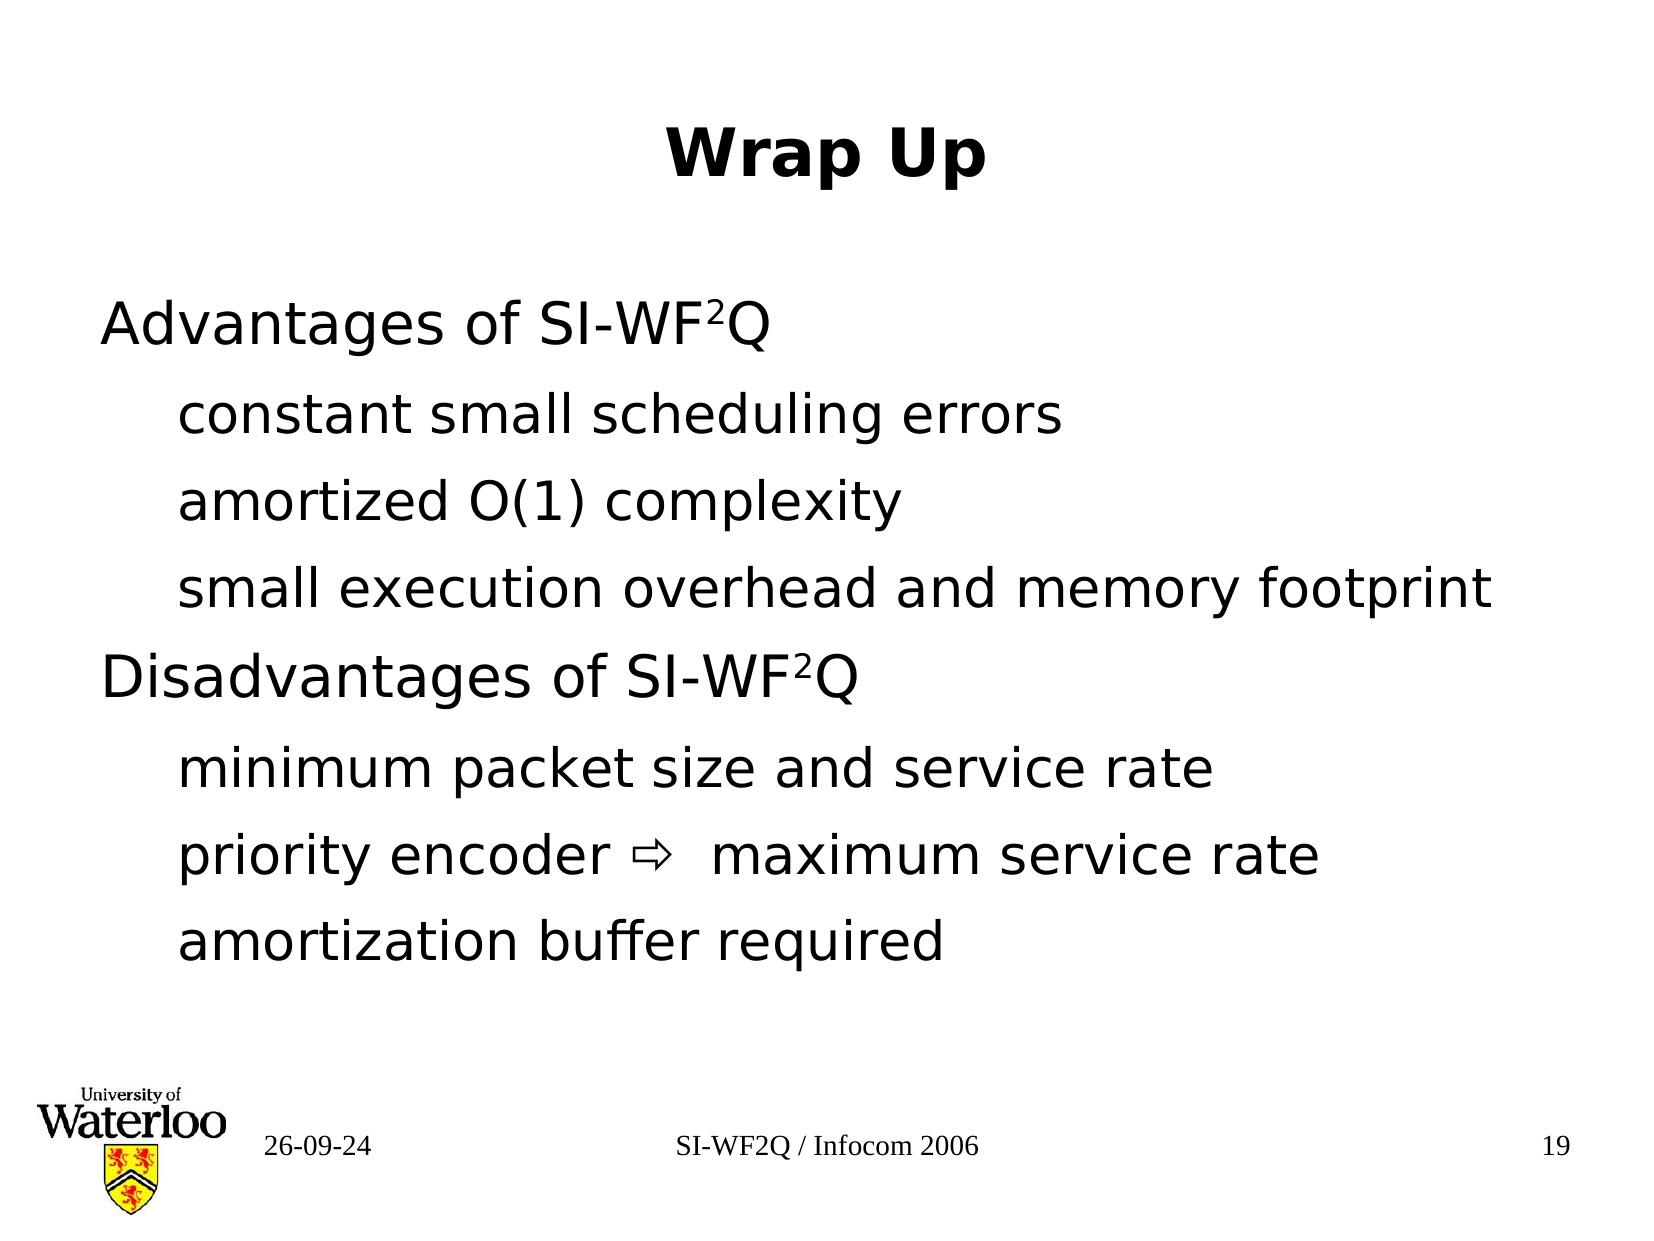

# Wrap Up
Advantages of SI-WF2Q
constant small scheduling errors
amortized O(1) complexity
small execution overhead and memory footprint
Disadvantages of SI-WF2Q
minimum packet size and service rate
priority encoder  maximum service rate
amortization buffer required
SI-WF2Q / Infocom 2006
19